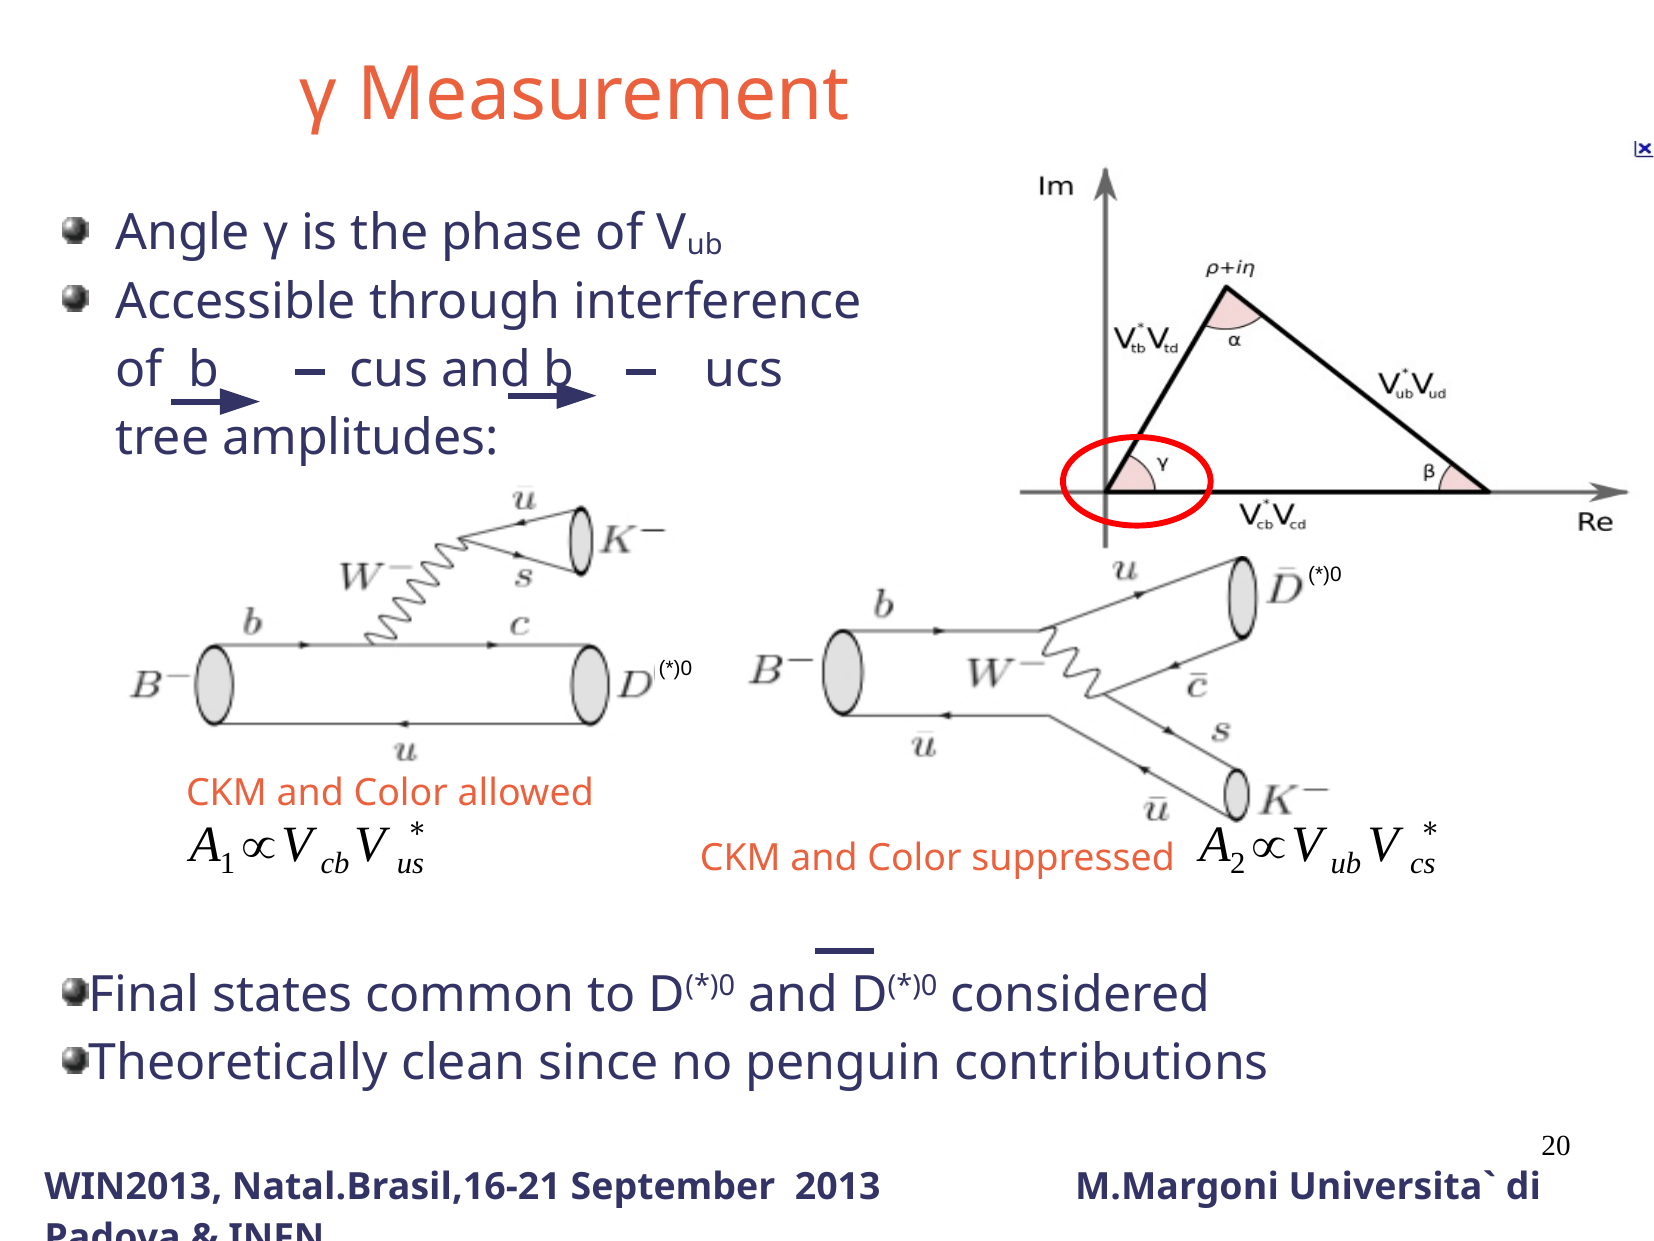

γ Measurement
Angle γ is the phase of Vub
Accessible through interference of b cus and b ucs tree amplitudes:
(*)0
(*)0
CKM and Color allowed
CKM and Color suppressed
Final states common to D(*)0 and D(*)0 considered
Theoretically clean since no penguin contributions
20
WIN2013, Natal.Brasil,16-21 September 2013 M.Margoni Universita` di Padova & INFN